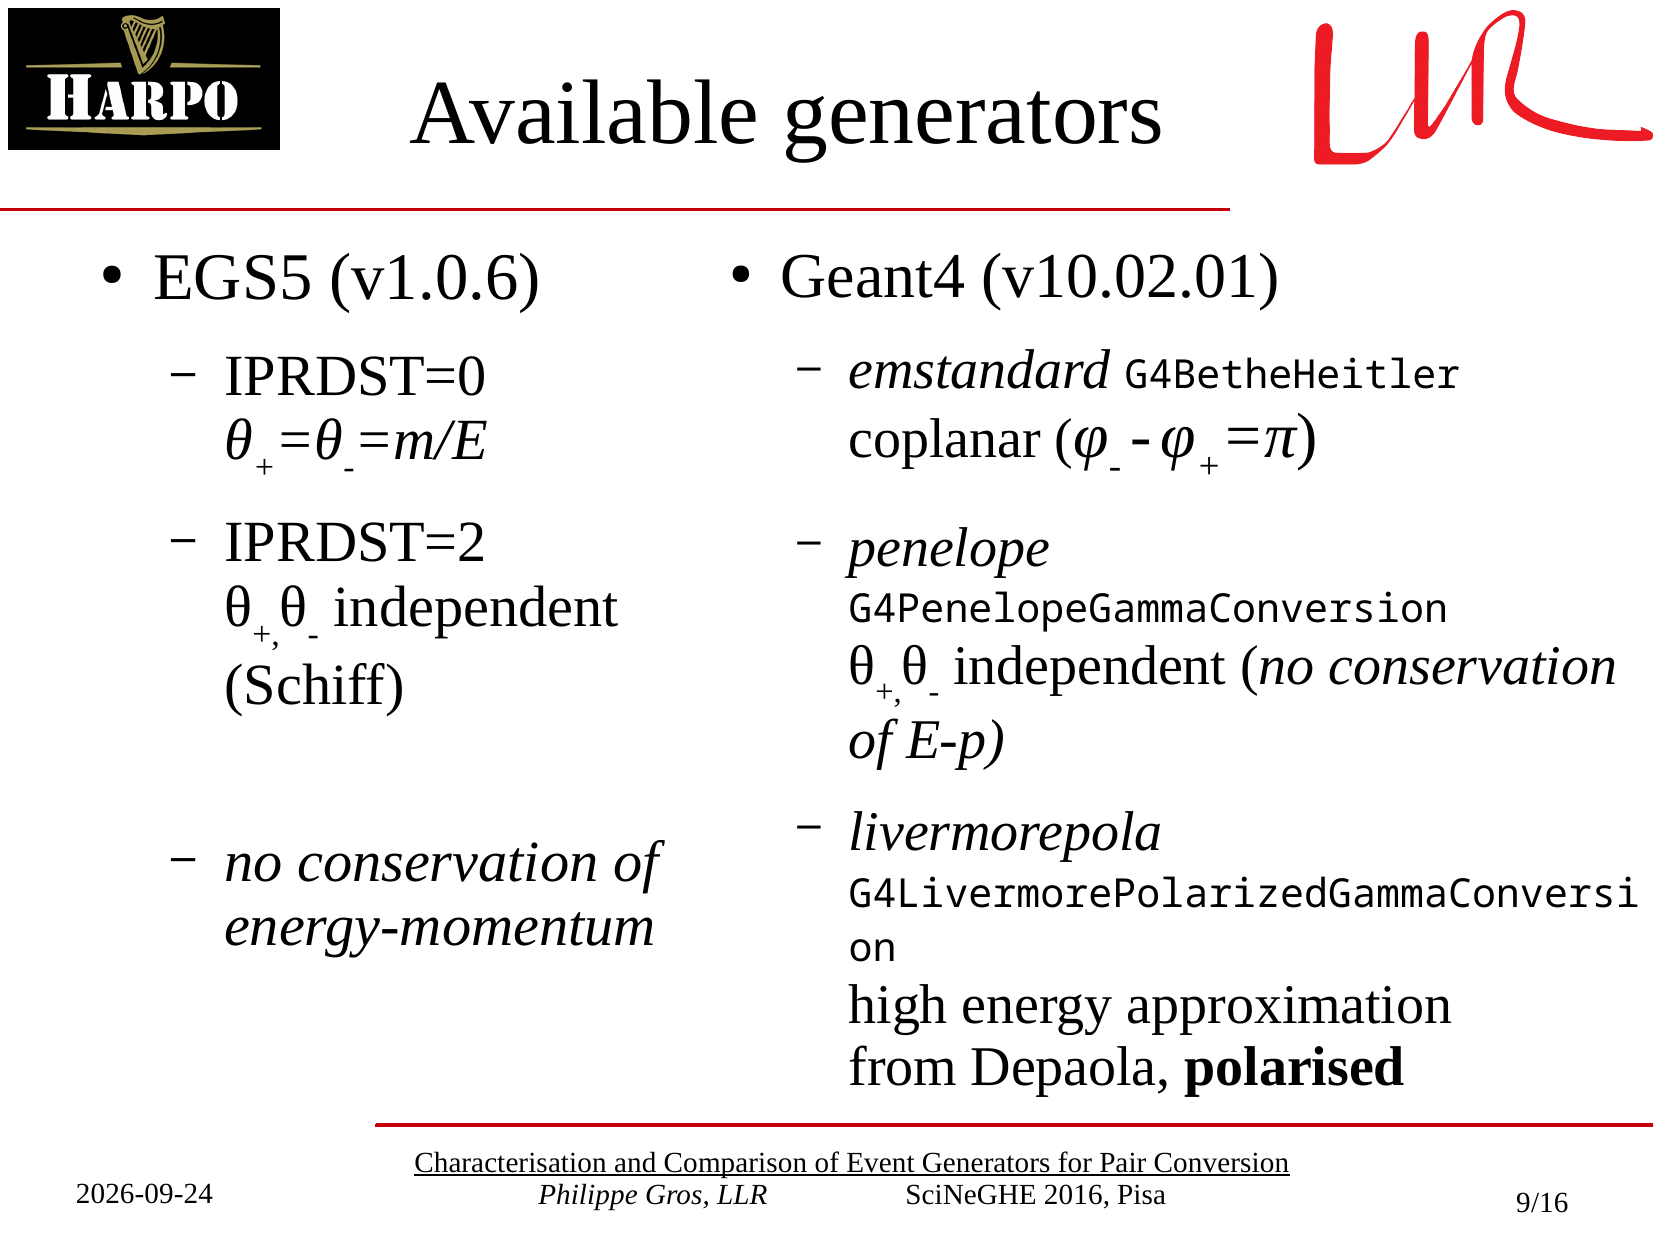

# Available generators
EGS5 (v1.0.6)
IPRDST=0
θ+=θ-=m/E
IPRDST=2
θ+,θ- independent (Schiff)
no conservation of energy-momentum
Geant4 (v10.02.01)
emstandard G4BetheHeitler
coplanar (φ- - φ+=π)
penelope G4PenelopeGammaConversion
θ+,θ- independent (no conservation of E-p)
livermorepola G4LivermorePolarizedGammaConversion
high energy approximation
from Depaola, polarised
9